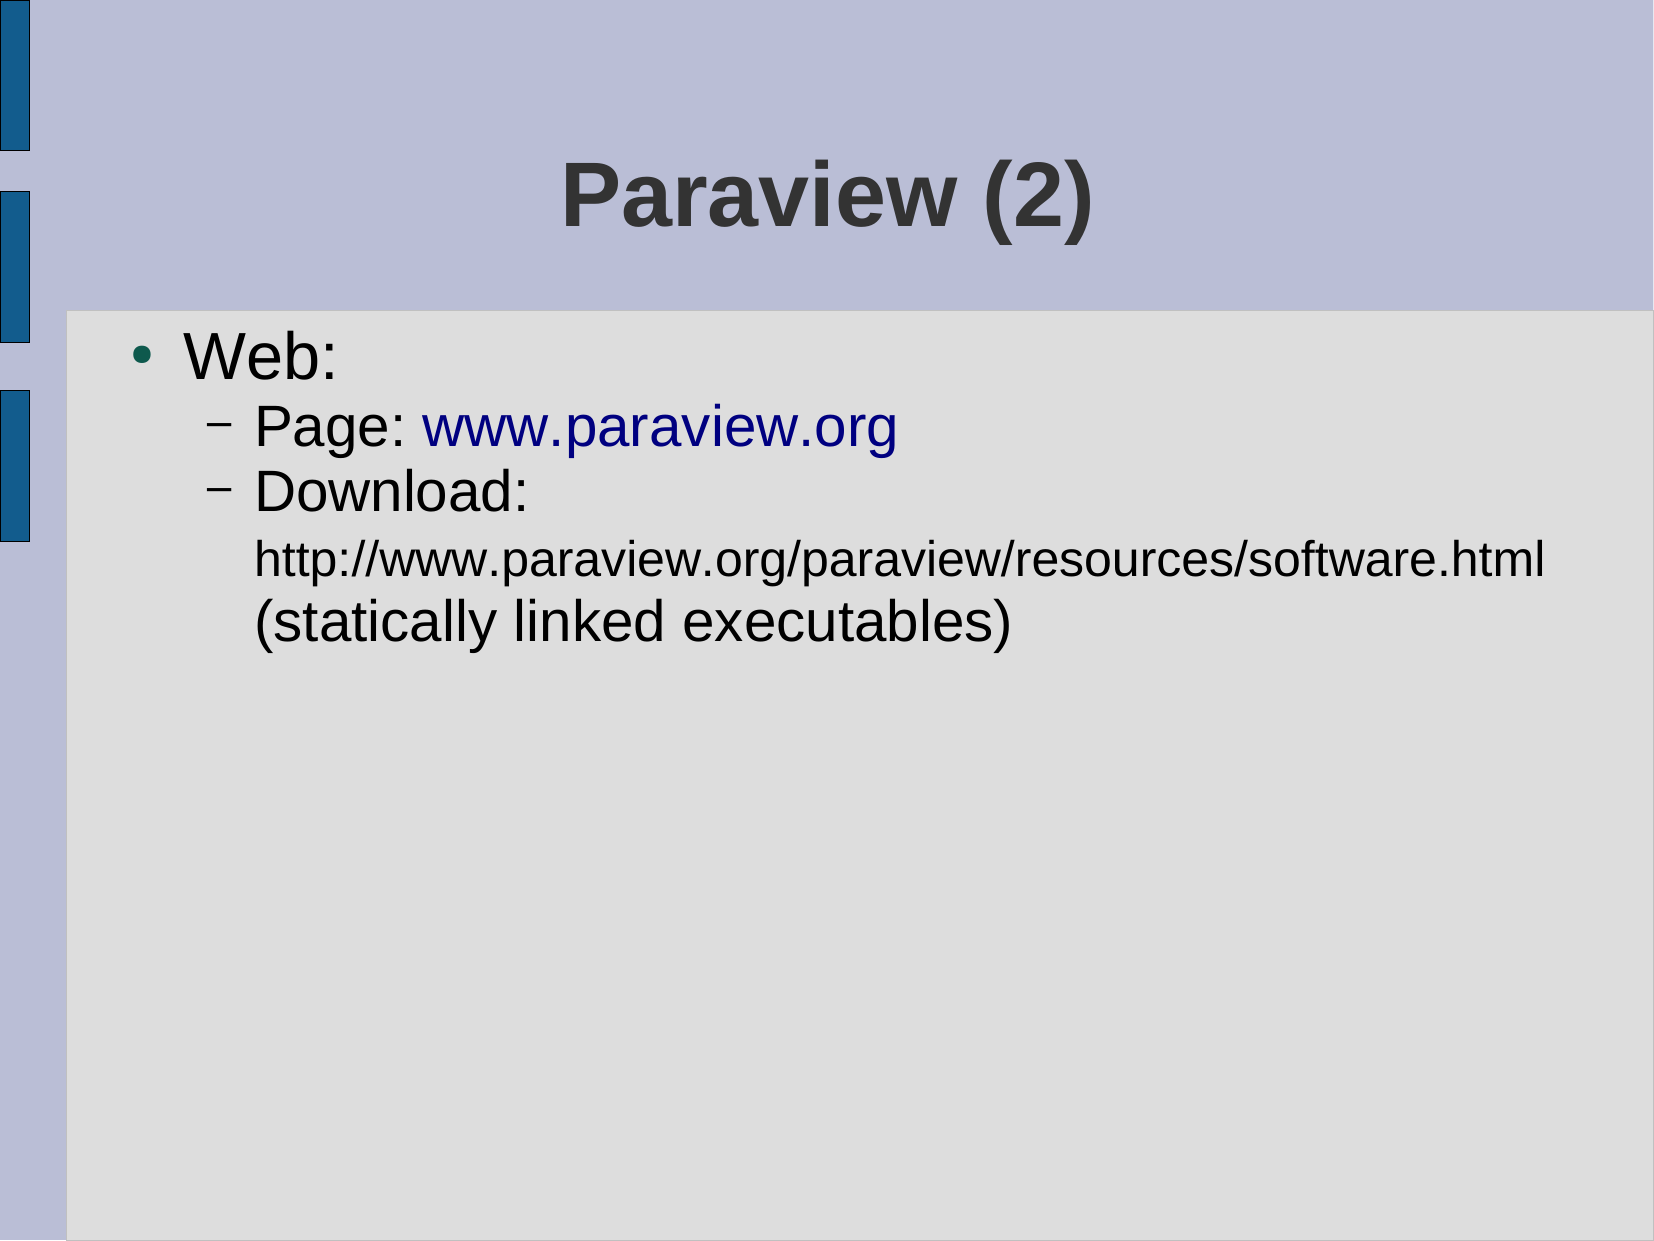

# Paraview (2)
Web:
Page: www.paraview.org
Download: http://www.paraview.org/paraview/resources/software.html (statically linked executables)